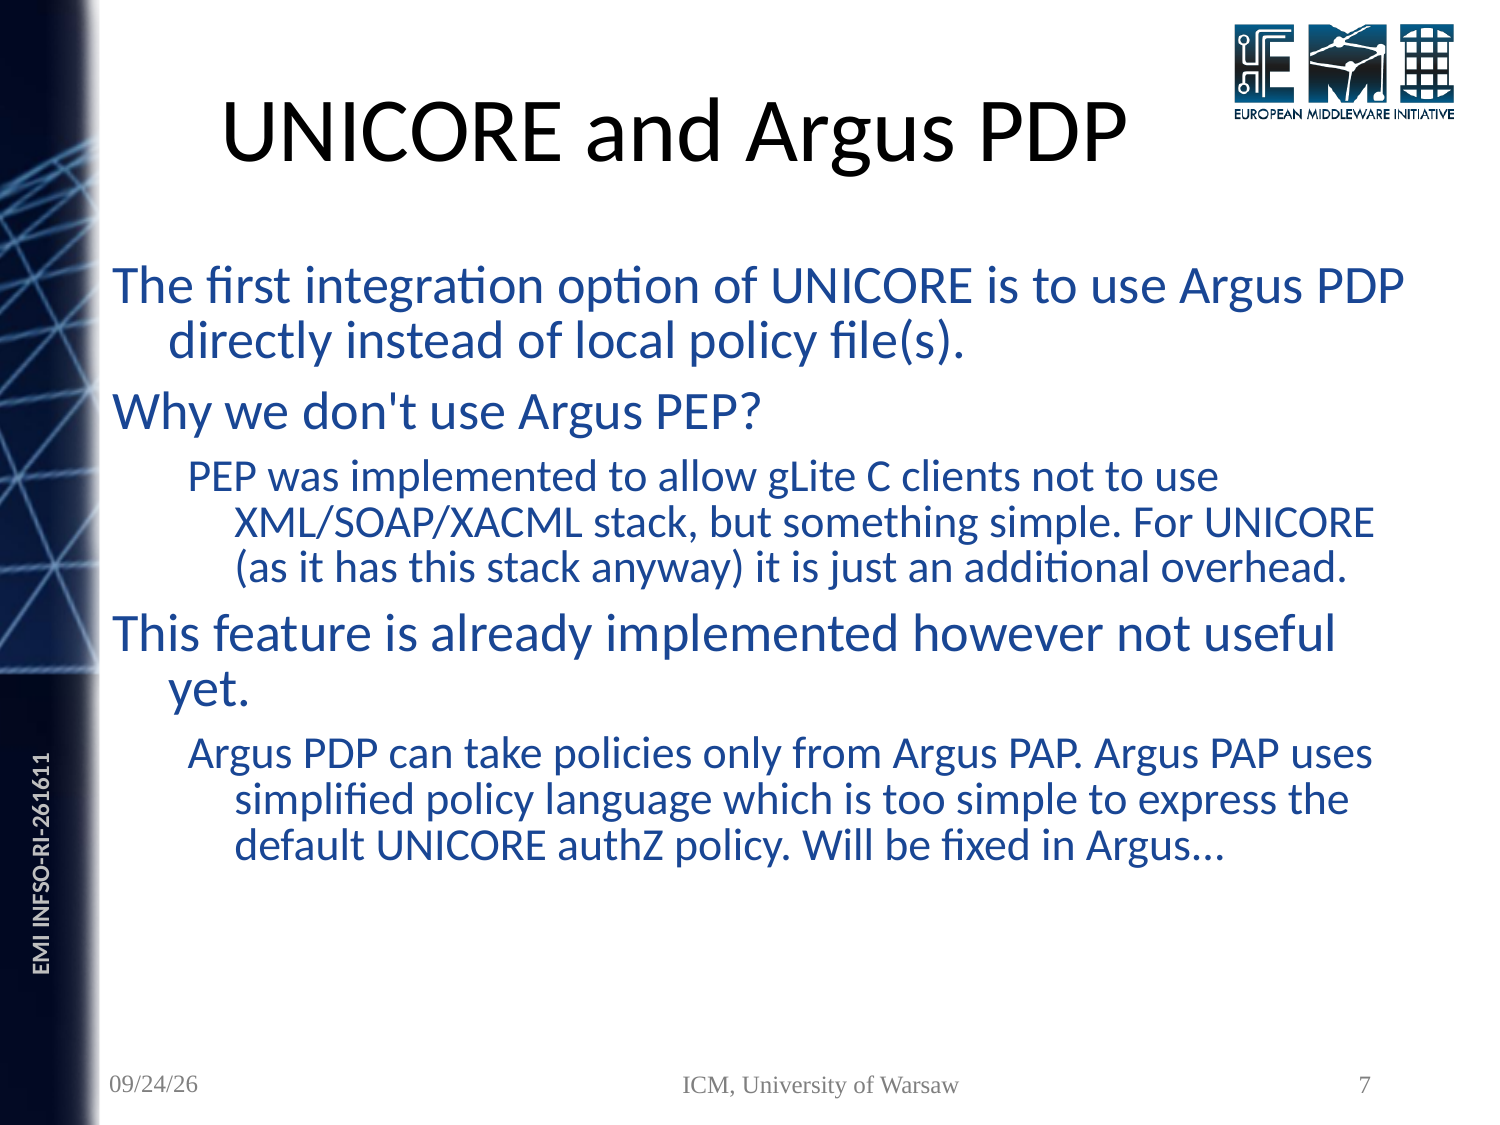

# UNICORE and Argus PDP
The first integration option of UNICORE is to use Argus PDP directly instead of local policy file(s).
Why we don't use Argus PEP?
PEP was implemented to allow gLite C clients not to use XML/SOAP/XACML stack, but something simple. For UNICORE (as it has this stack anyway) it is just an additional overhead.
This feature is already implemented however not useful yet.
Argus PDP can take policies only from Argus PAP. Argus PAP uses simplified policy language which is too simple to express the default UNICORE authZ policy. Will be fixed in Argus...
7